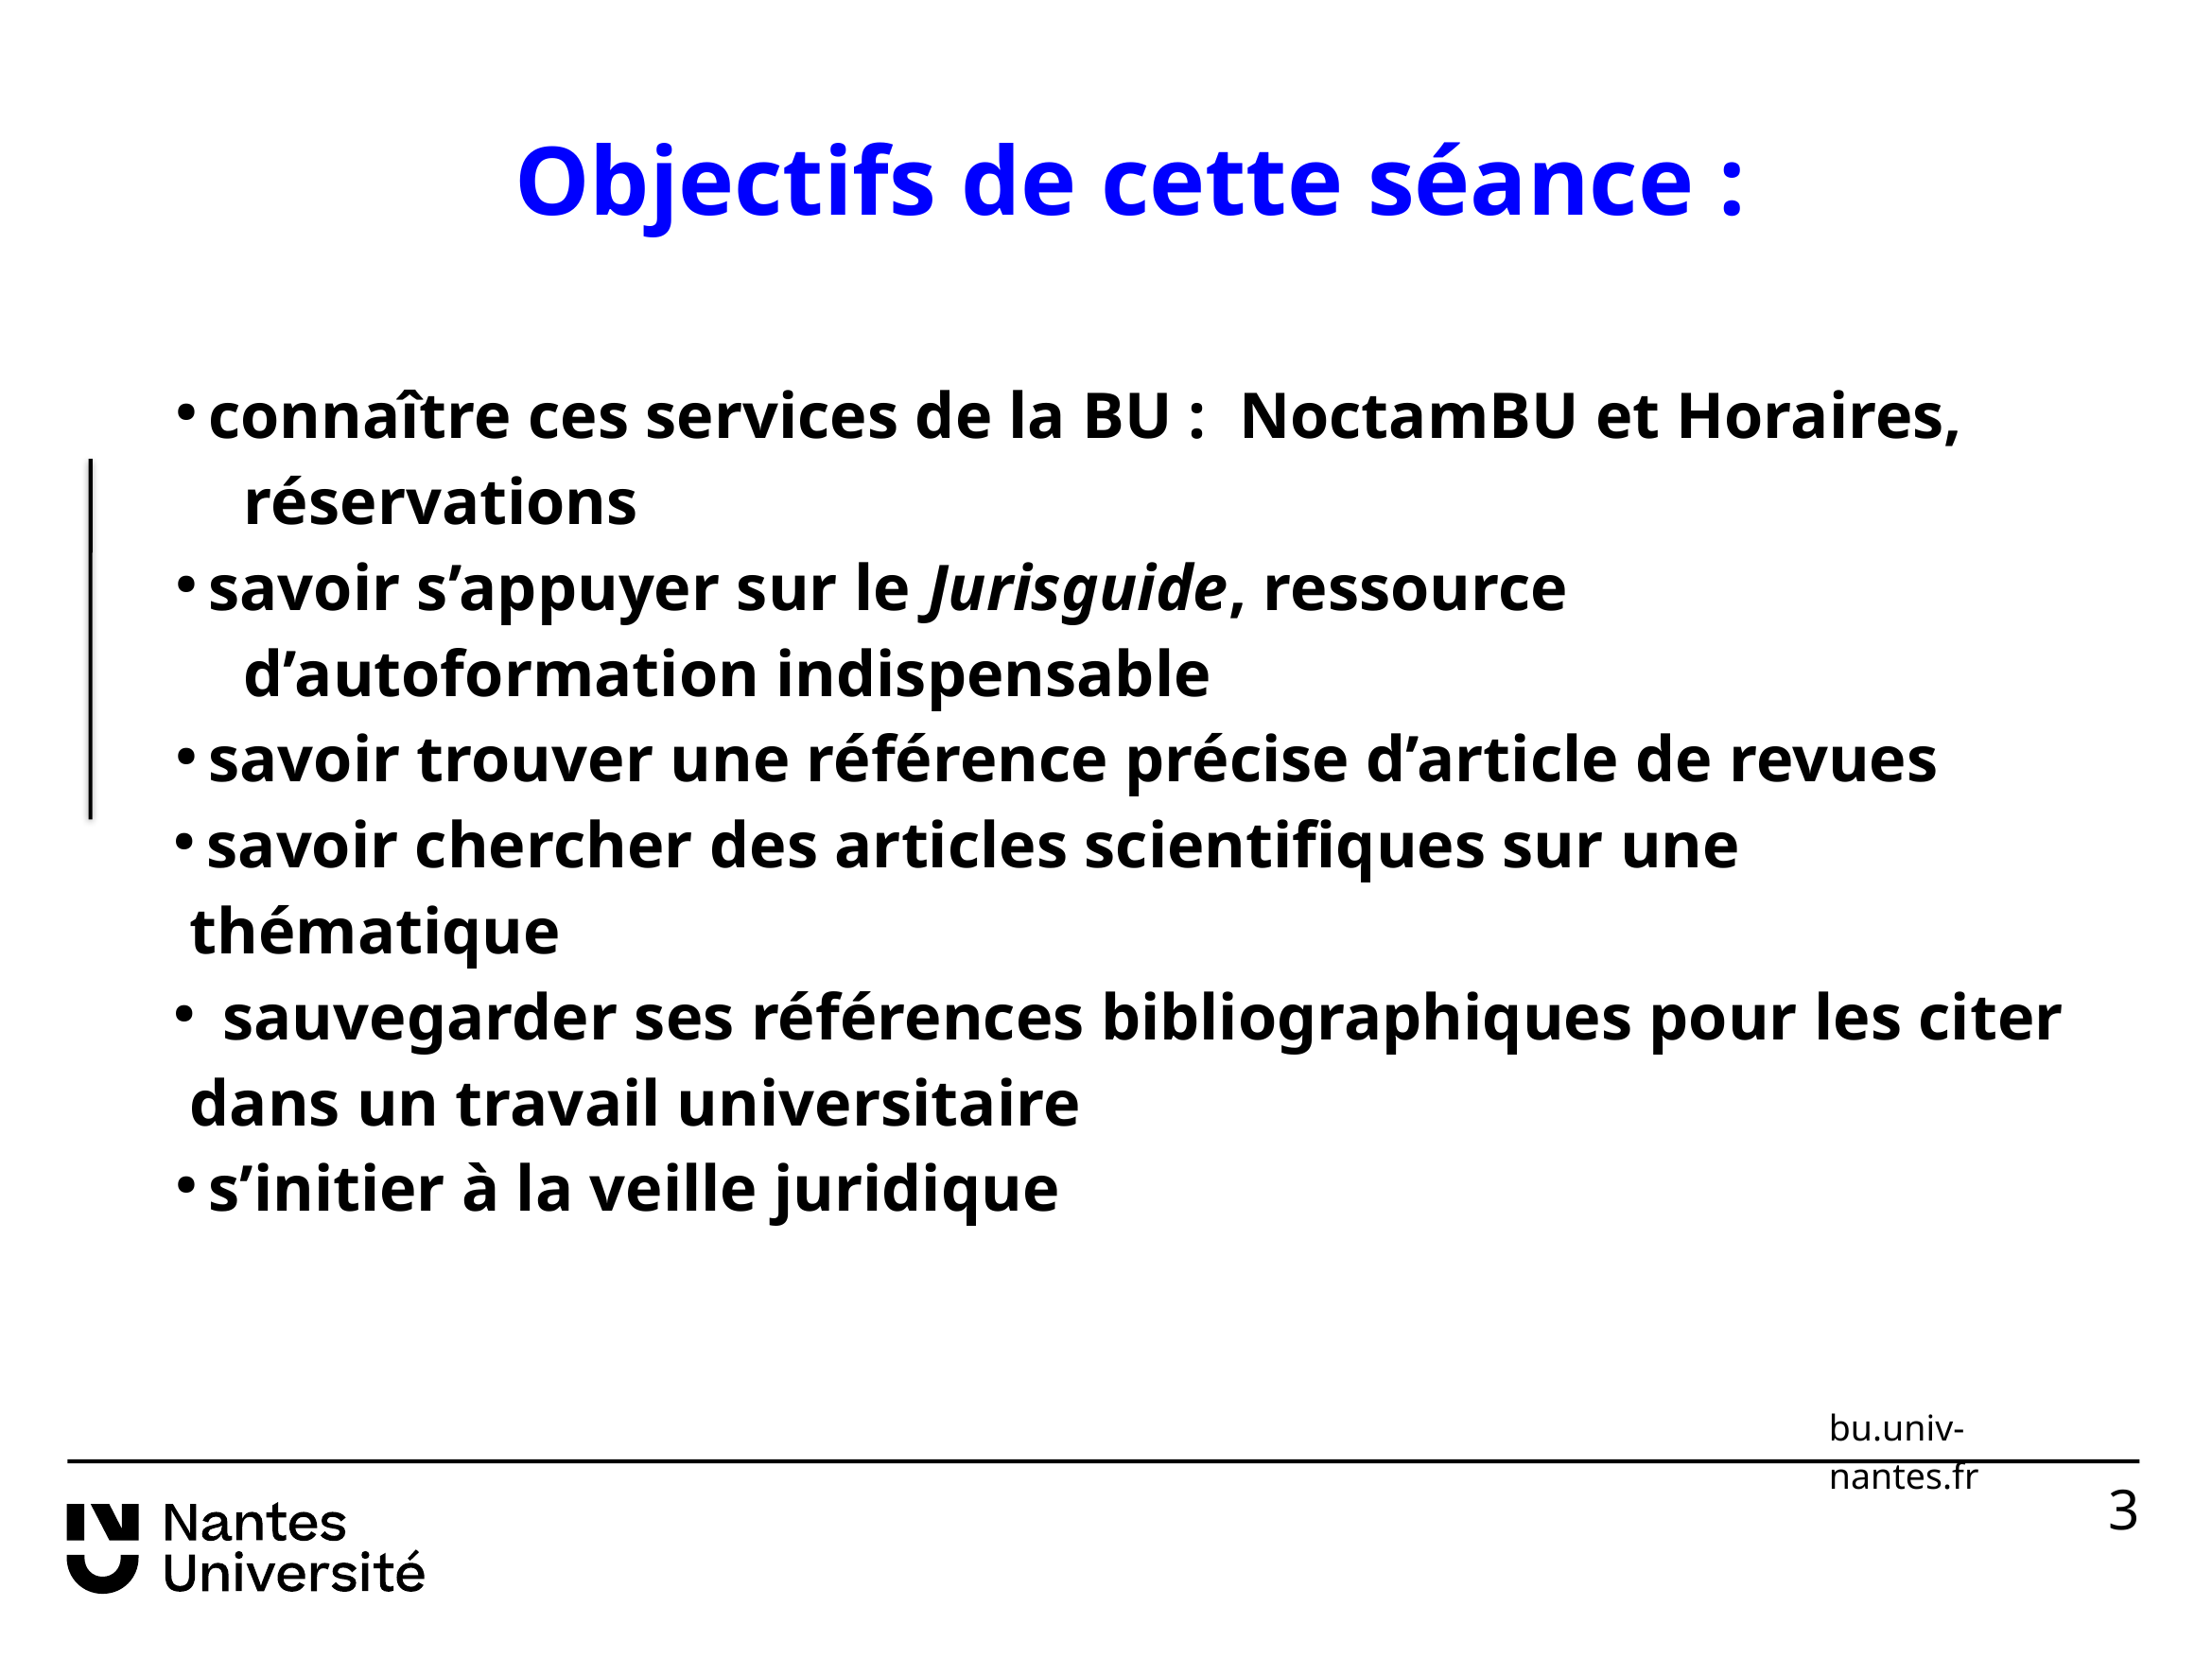

# Objectifs de cette séance :
connaître ces services de la BU : NoctamBU et Horaires, réservations
savoir s’appuyer sur le Jurisguide, ressource d’autoformation indispensable
savoir trouver une référence précise d’article de revues
savoir chercher des articles scientifiques sur une thématique
 sauvegarder ses références bibliographiques pour les citer dans un travail universitaire
s’initier à la veille juridique
bu.univ-nantes.fr